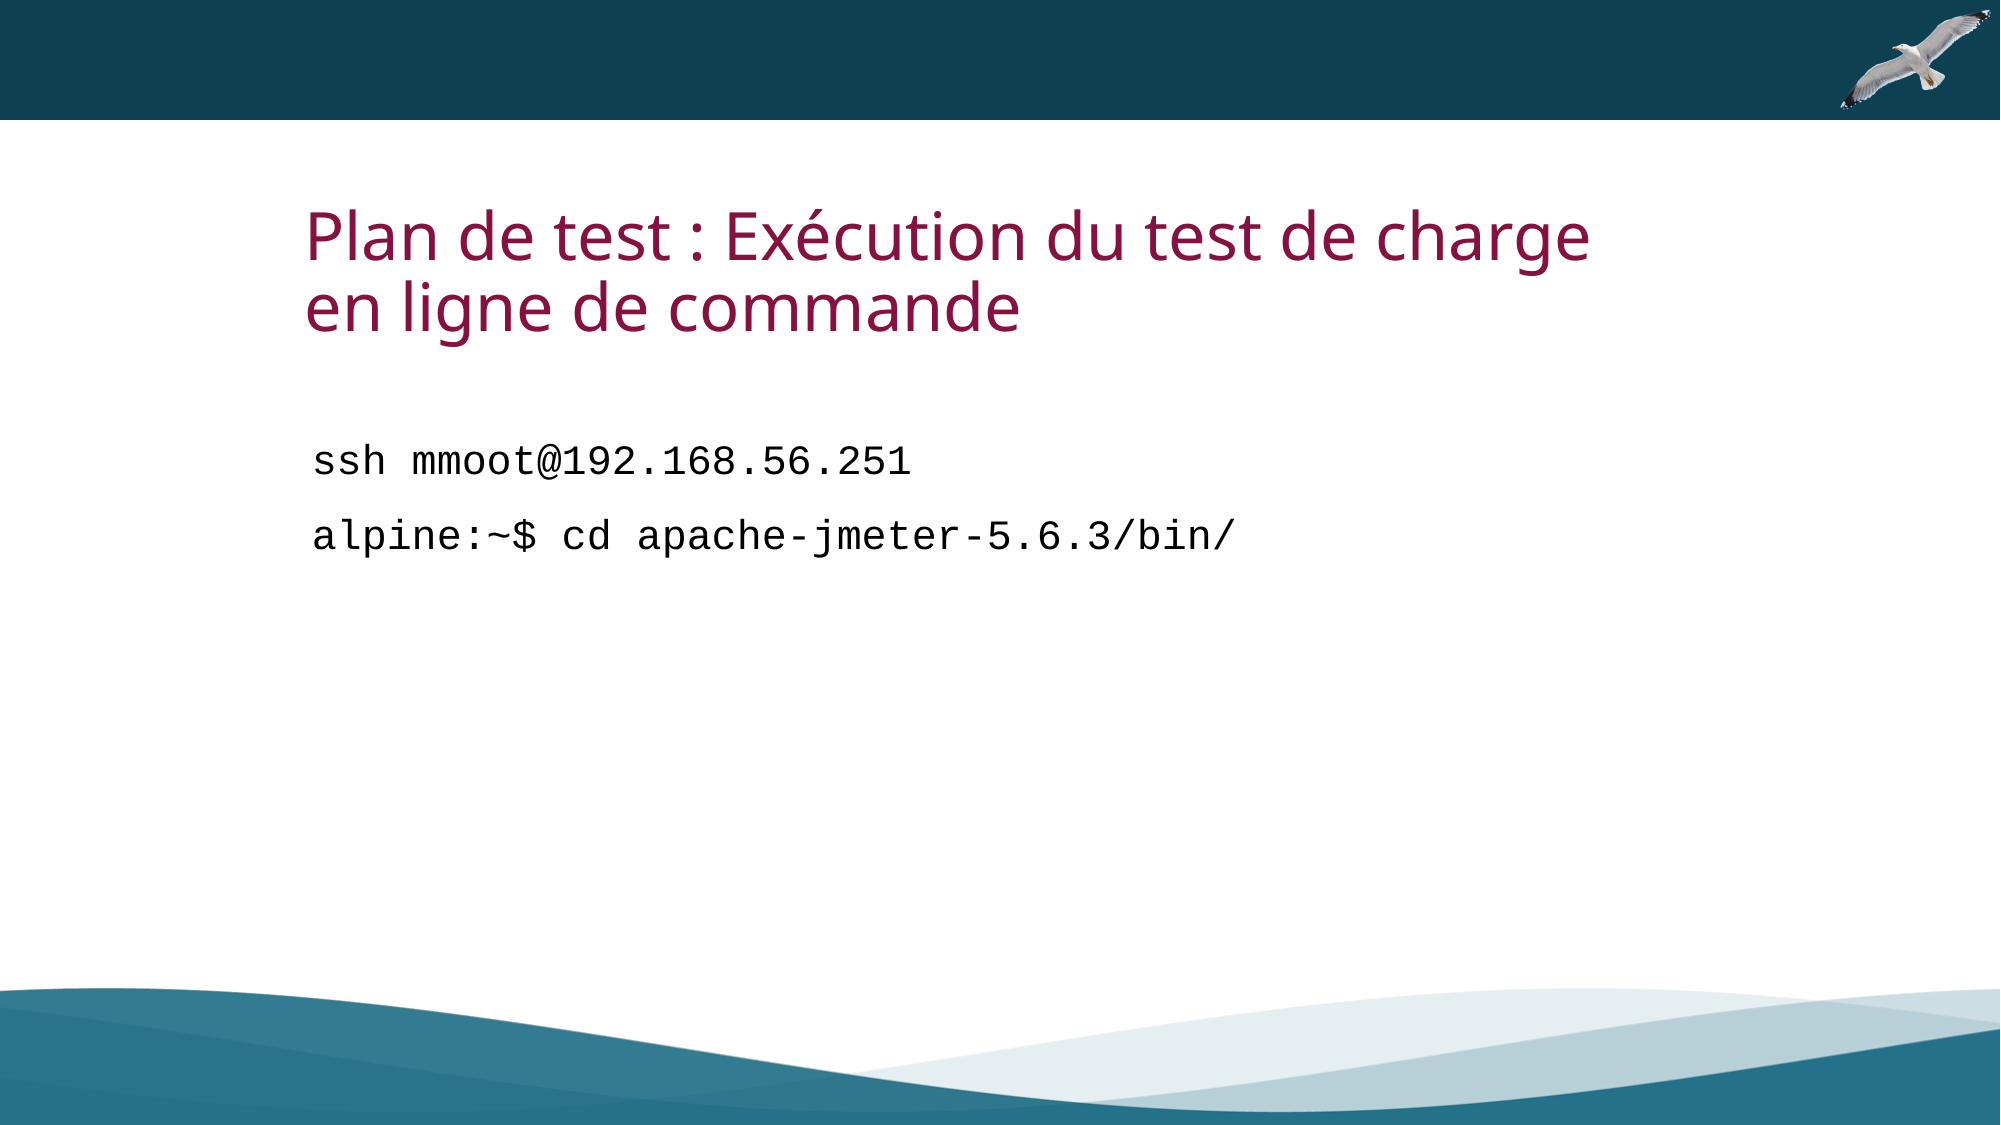

Plan de test : Exécution du test de charge en ligne de commande
# ssh mmoot@192.168.56.251
alpine:~$ cd apache-jmeter-5.6.3/bin/